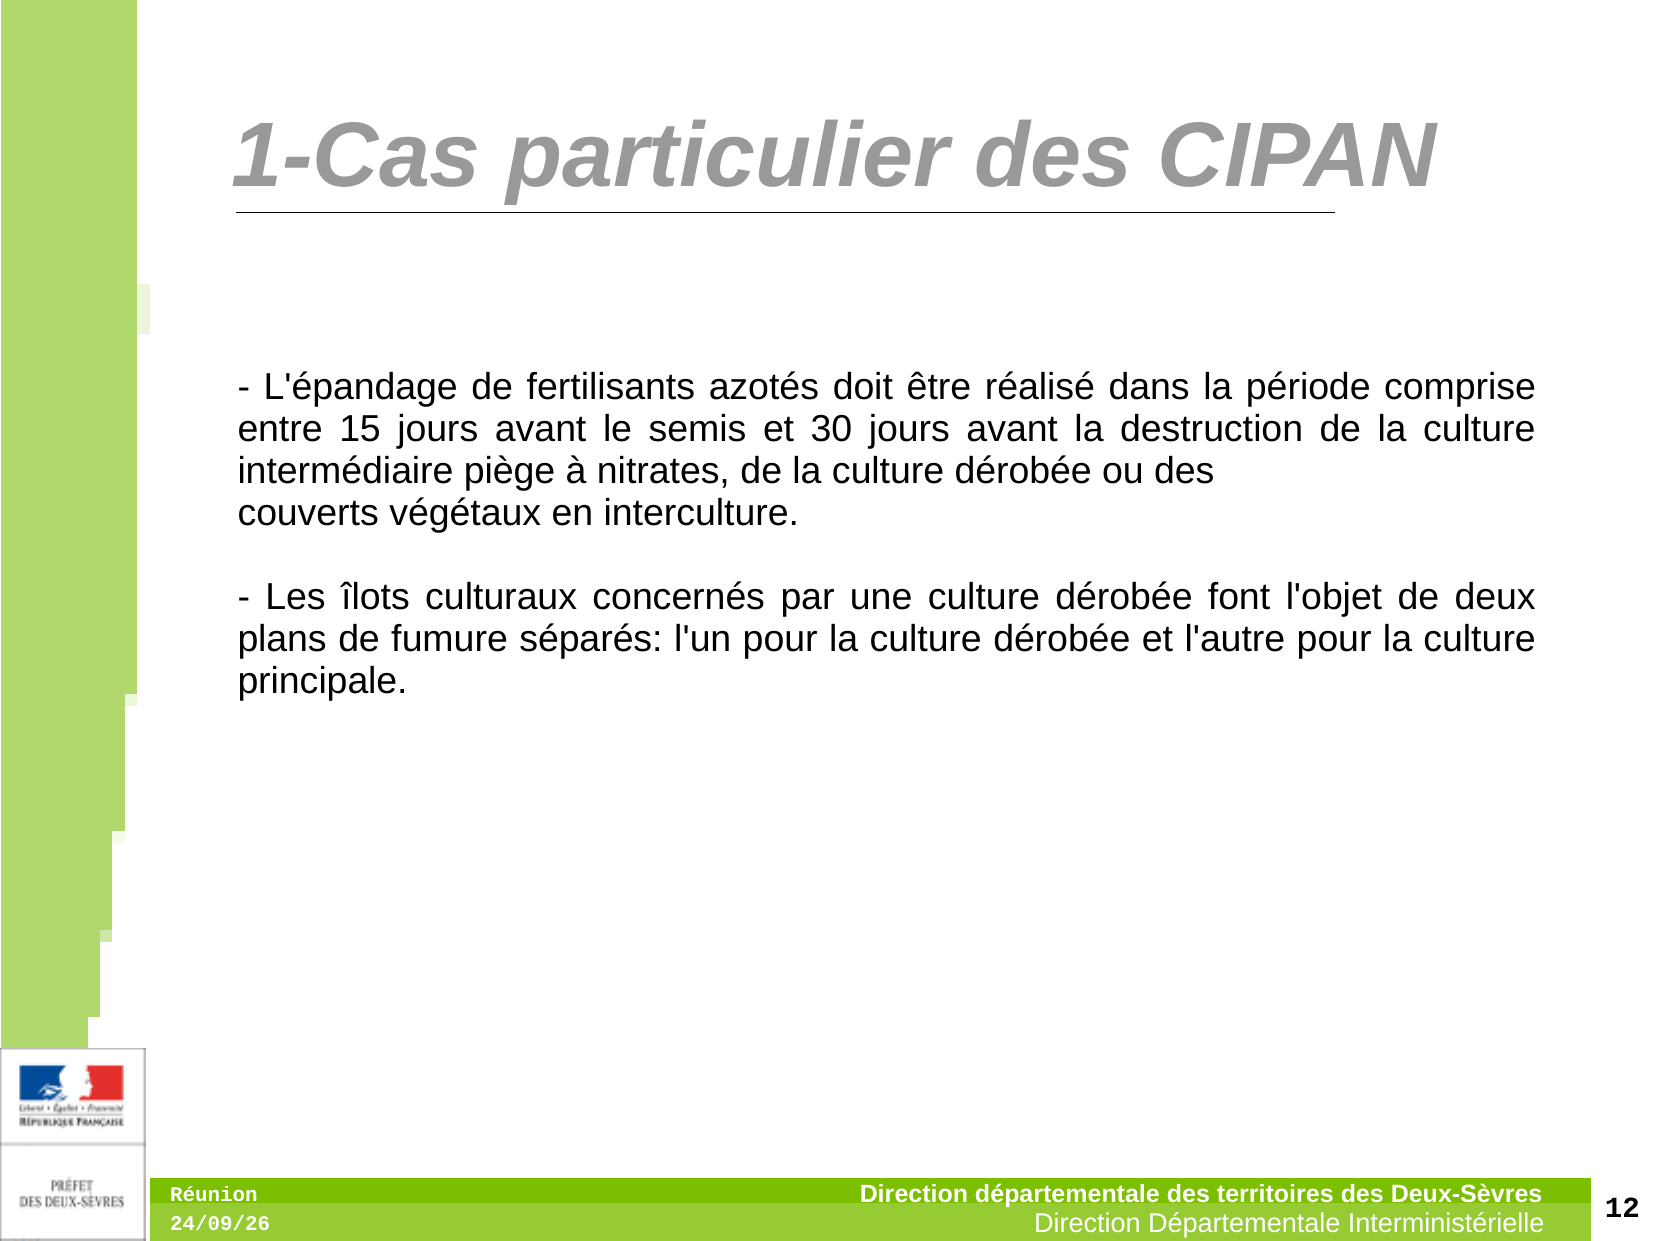

1-Cas particulier des CIPAN
- L'épandage de fertilisants azotés doit être réalisé dans la période comprise entre 15 jours avant le semis et 30 jours avant la destruction de la culture intermédiaire piège à nitrates, de la culture dérobée ou des
couverts végétaux en interculture.
- Les îlots culturaux concernés par une culture dérobée font l'objet de deux plans de fumure séparés: l'un pour la culture dérobée et l'autre pour la culture principale.
Réunion